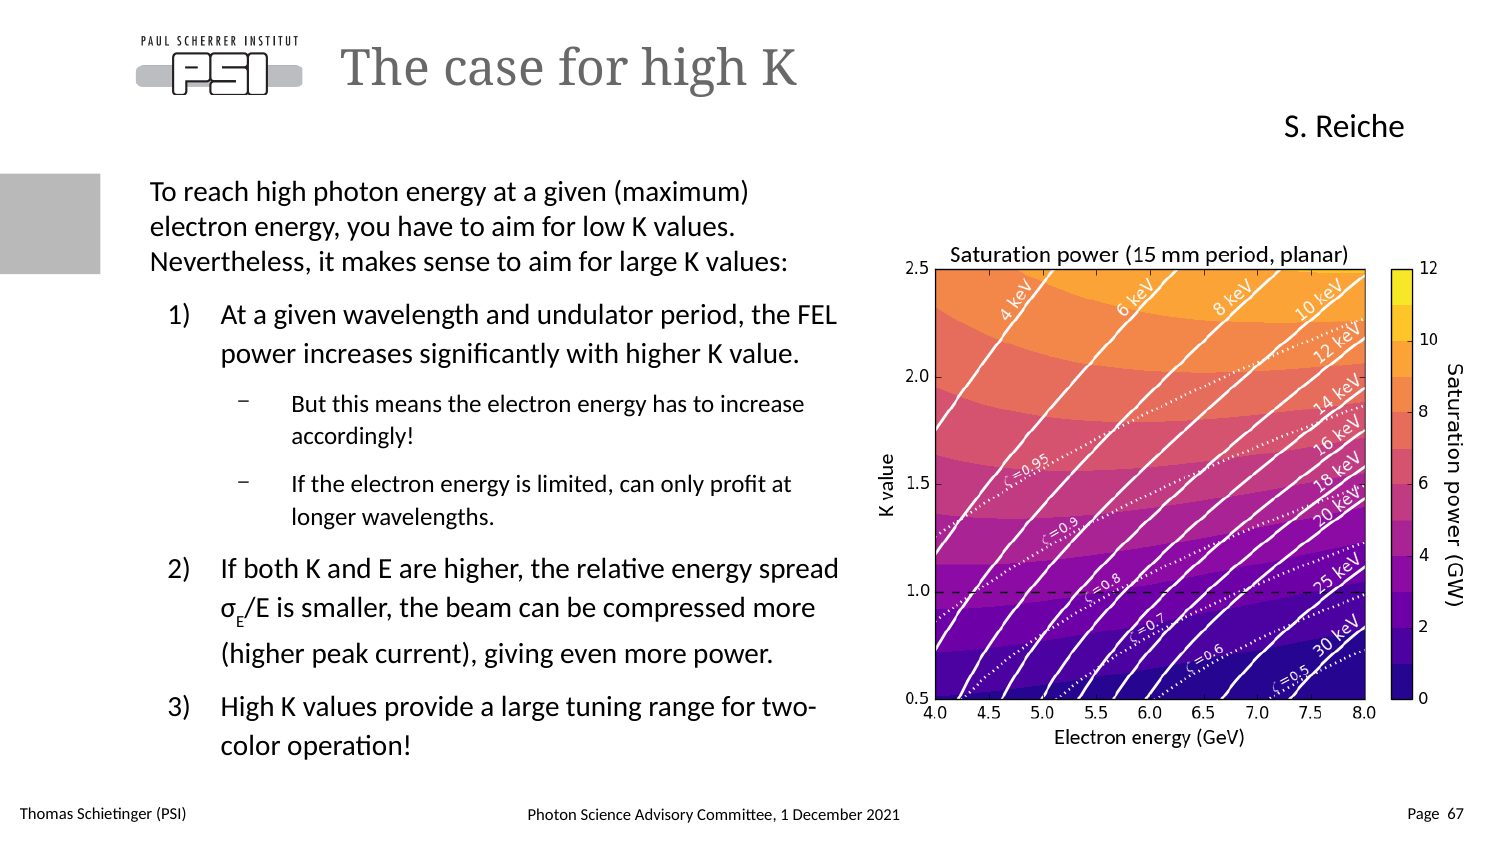

# The case for high K
S. Reiche
To reach high photon energy at a given (maximum) electron energy, you have to aim for low K values.
Nevertheless, it makes sense to aim for large K values:
At a given wavelength and undulator period, the FEL power increases significantly with higher K value.
But this means the electron energy has to increase accordingly!
If the electron energy is limited, can only profit at longer wavelengths.
If both K and E are higher, the relative energy spread σE/E is smaller, the beam can be compressed more (higher peak current), giving even more power.
High K values provide a large tuning range for two-color operation!